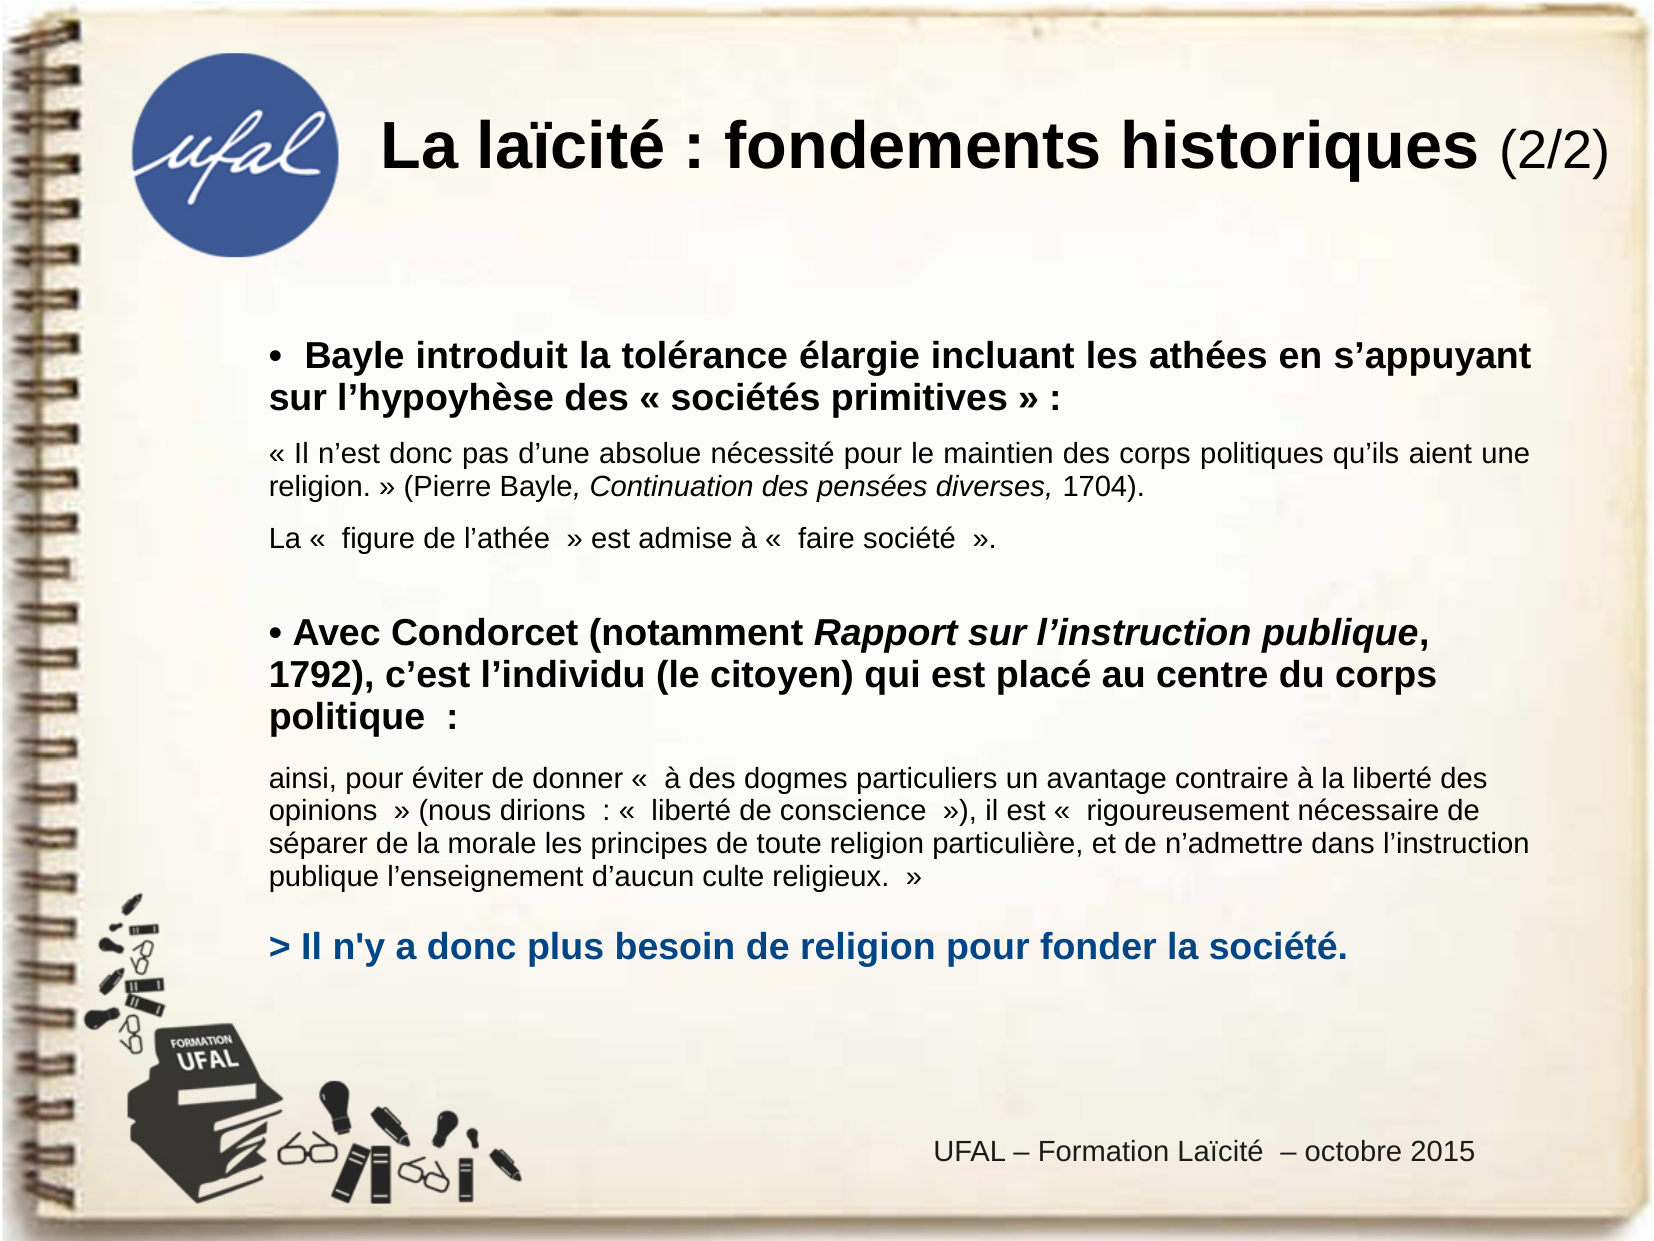

La laïcité : fondements historiques (2/2)
• Bayle introduit la tolérance élargie incluant les athées en s’appuyant sur l’hypoyhèse des « sociétés primitives » :
« Il n’est donc pas d’une absolue nécessité pour le maintien des corps politiques qu’ils aient une religion. » (Pierre Bayle, Continuation des pensées diverses, 1704).
La «  figure de l’athée  » est admise à «  faire société  ».
• Avec Condorcet (notamment Rapport sur l’instruction publique, 1792), c’est l’individu (le citoyen) qui est placé au centre du corps politique  :
ainsi, pour éviter de donner «  à des dogmes particuliers un avantage contraire à la liberté des opinions  » (nous dirions  : «  liberté de conscience  »), il est «  rigoureusement nécessaire de séparer de la morale les principes de toute religion particulière, et de n’admettre dans l’instruction publique l’enseignement d’aucun culte religieux.  »
> Il n'y a donc plus besoin de religion pour fonder la société.
UFAL – Formation Laïcité – octobre 2015